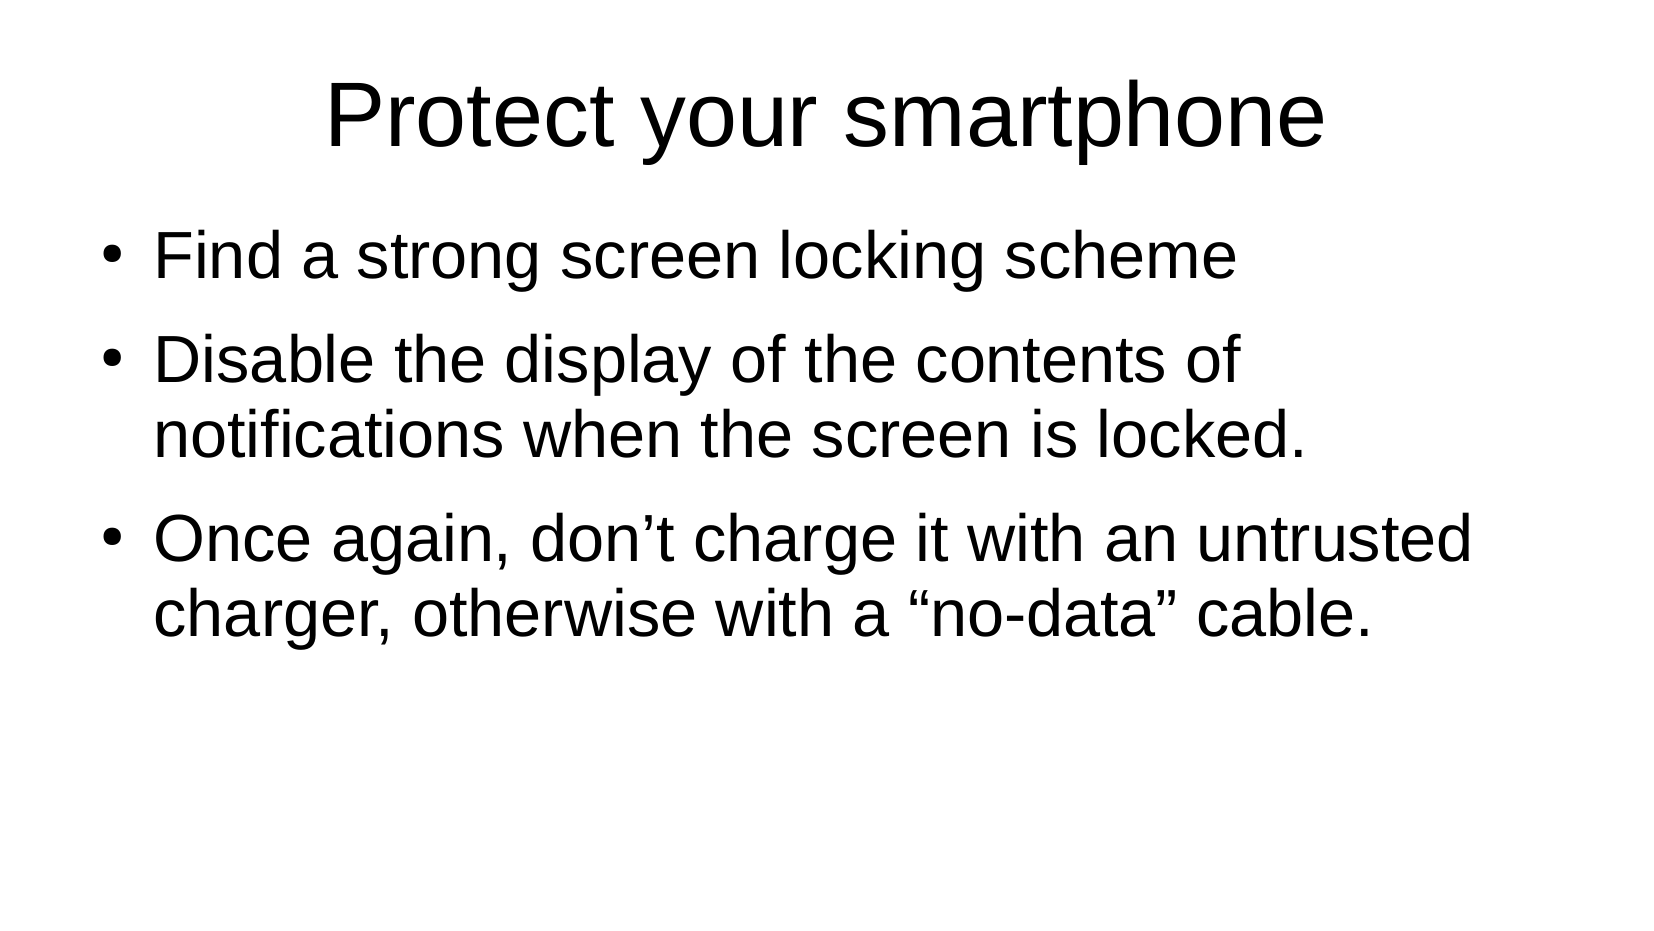

# Protect your smartphone
Find a strong screen locking scheme
Disable the display of the contents of notifications when the screen is locked.
Once again, don’t charge it with an untrusted charger, otherwise with a “no-data” cable.